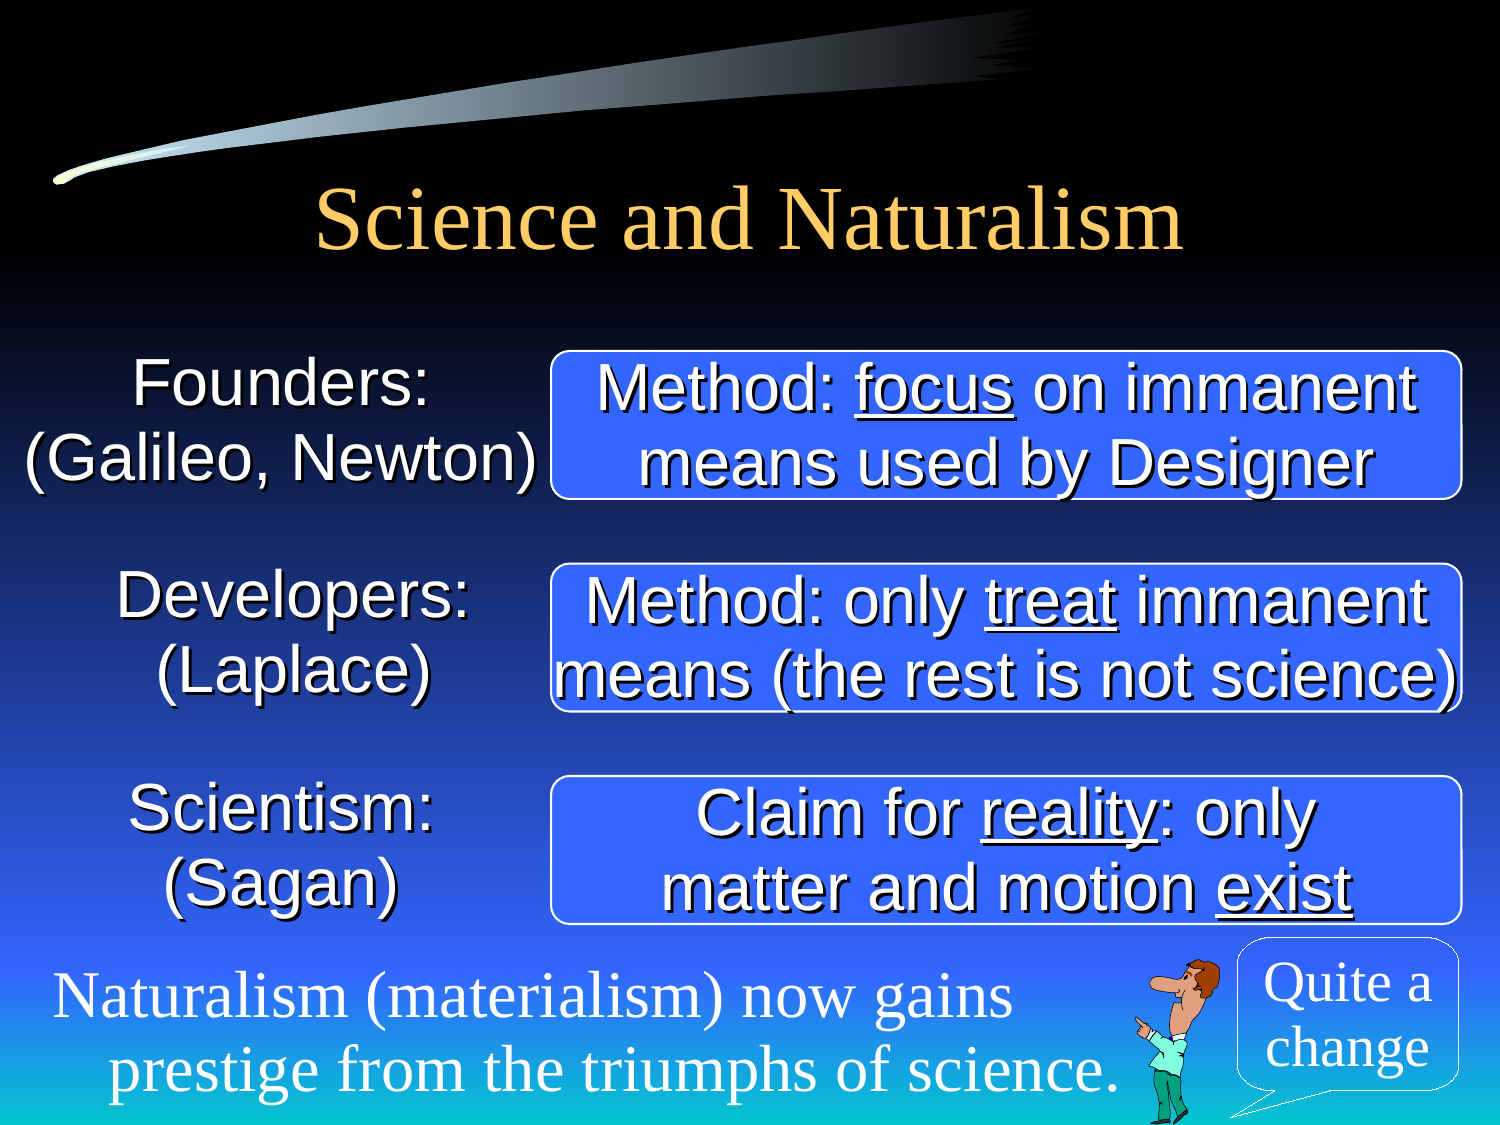

# Science and Naturalism
Founders:
(Galileo, Newton)
Method: focus on immanent
means used by Designer
Developers:
(Laplace)
Method: only treat immanent
means (the rest is not science)
Scientism:
(Sagan)
Claim for reality: only
matter and motion exist
Quite a
change
Naturalism (materialism) now gains
prestige from the triumphs of science.